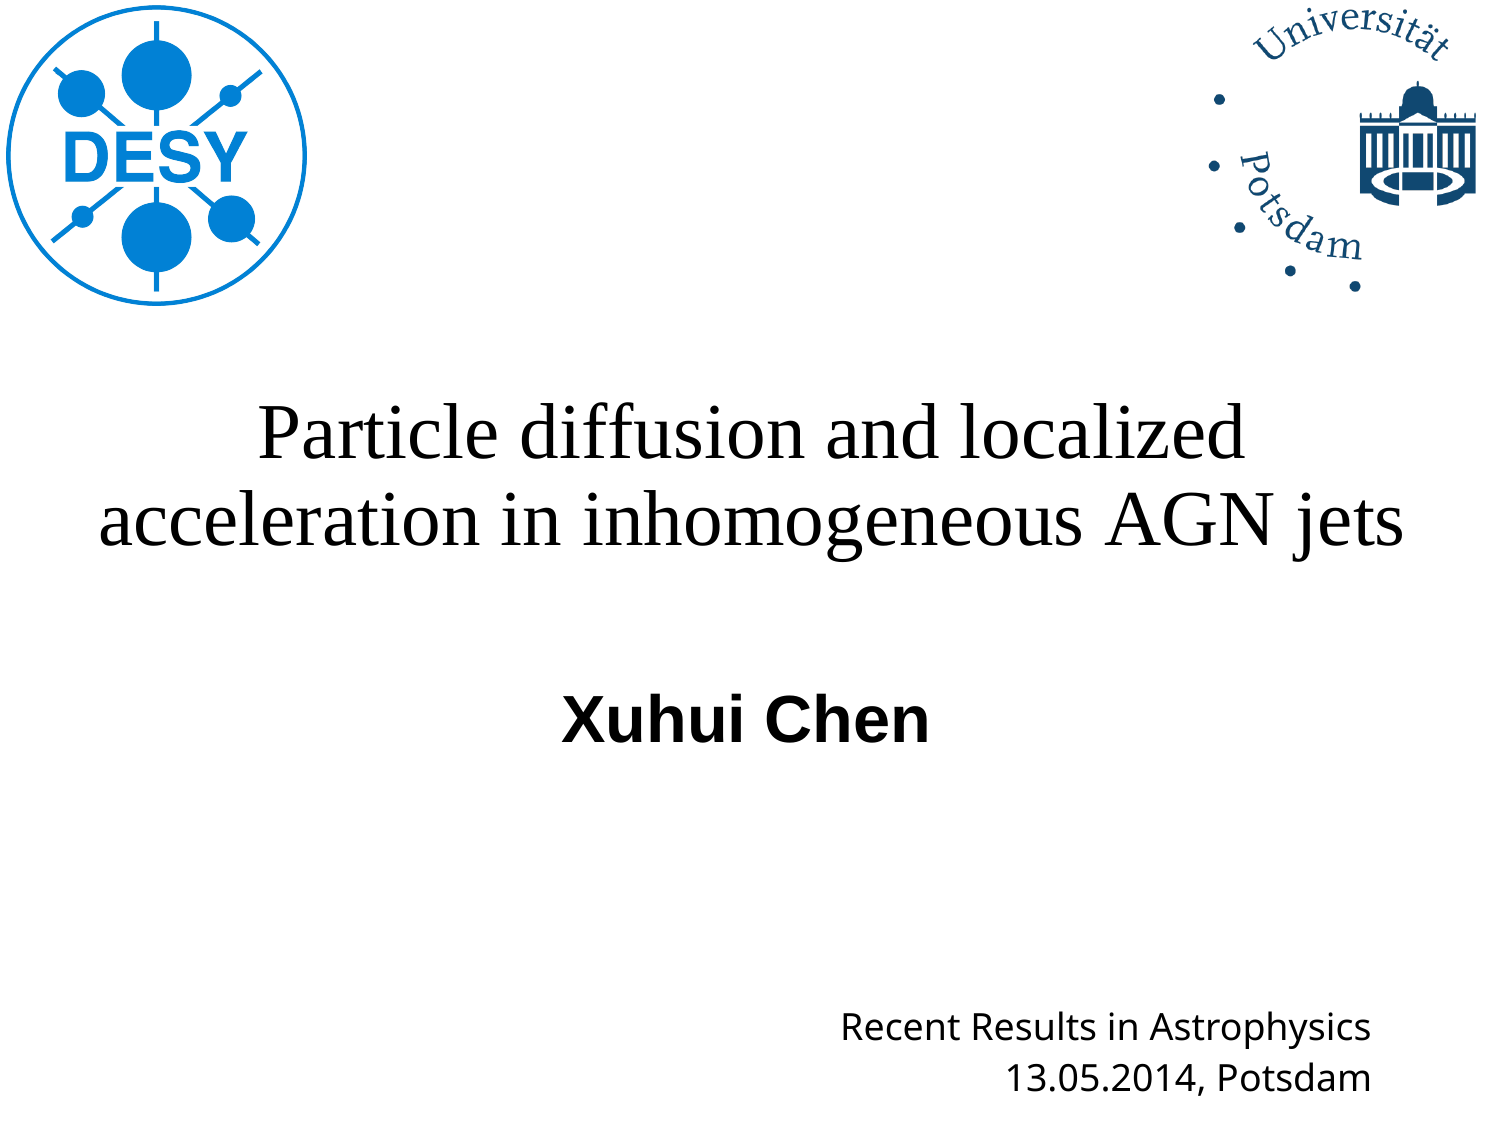

# Particle diffusion and localized acceleration in inhomogeneous AGN jets
Xuhui Chen
Recent Results in Astrophysics
13.05.2014, Potsdam